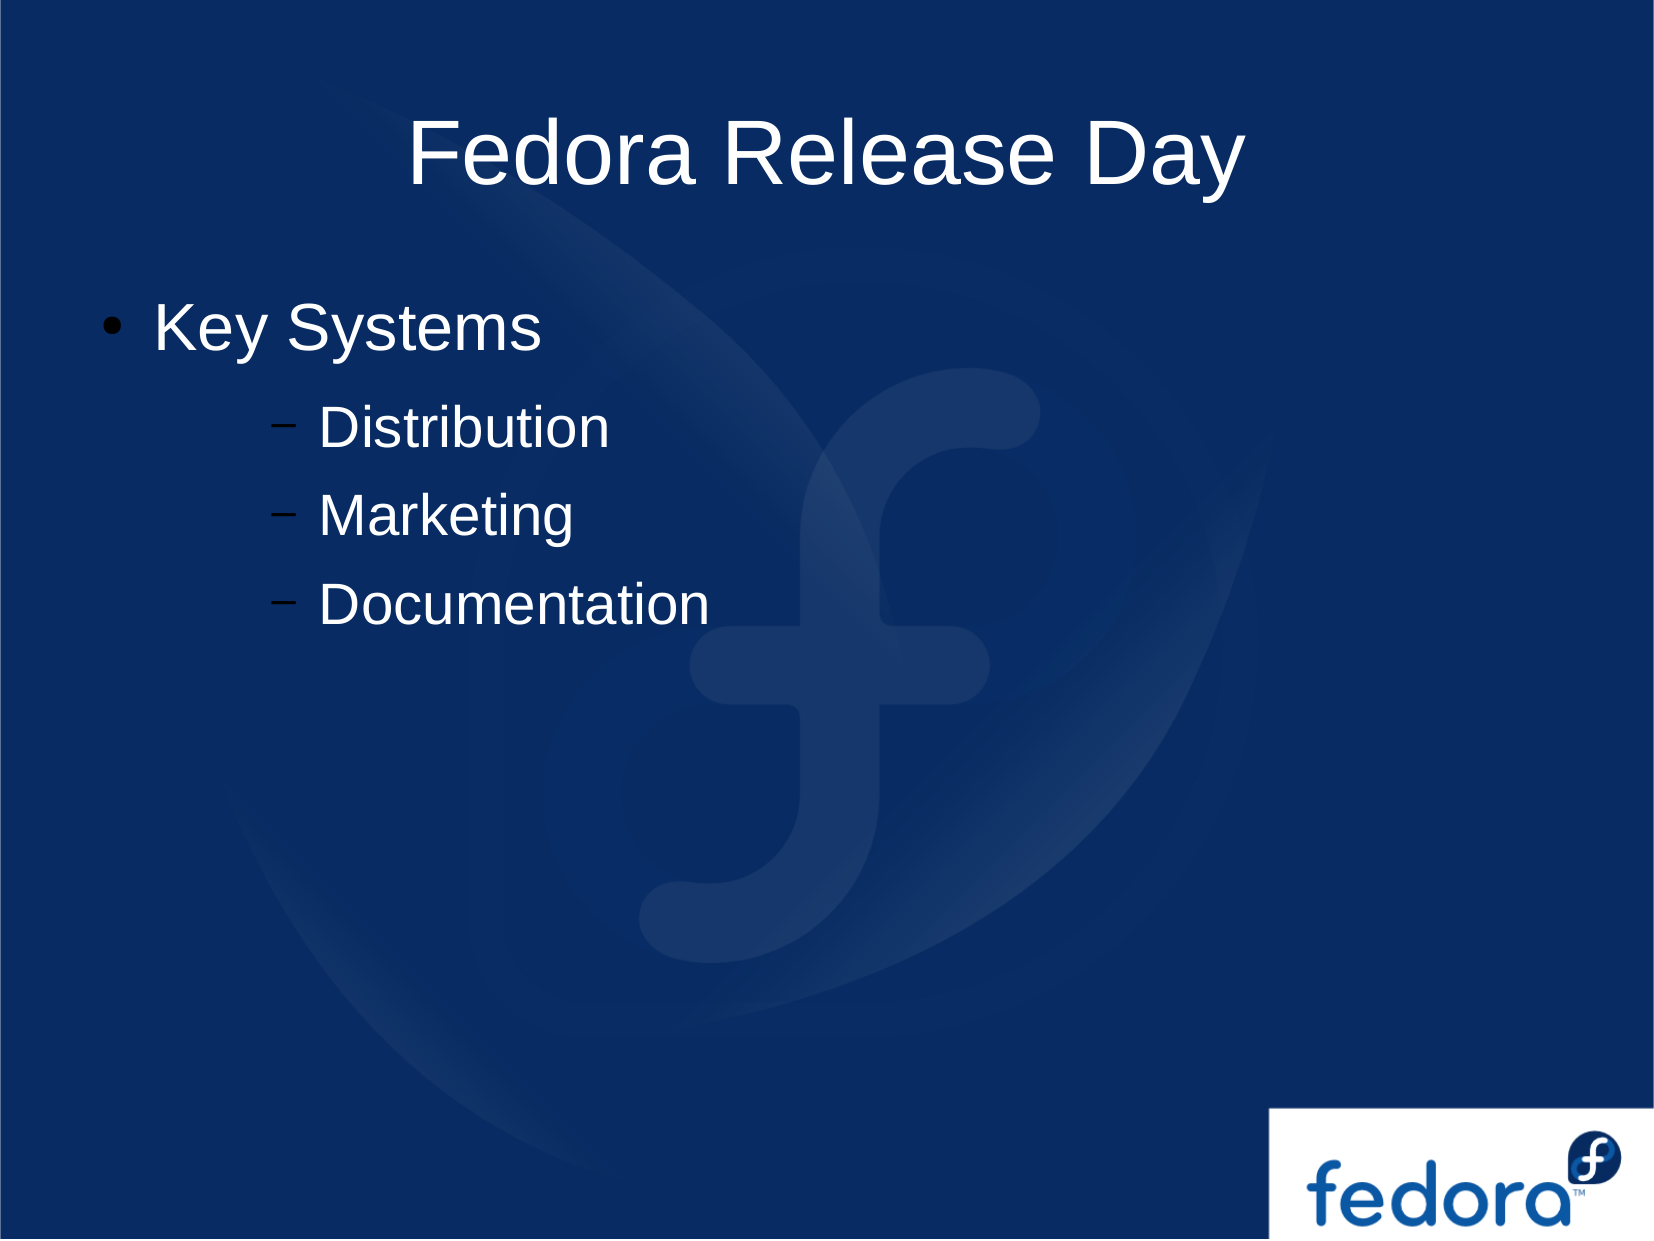

# Fedora Release Day
Key Systems
Distribution
Marketing
Documentation